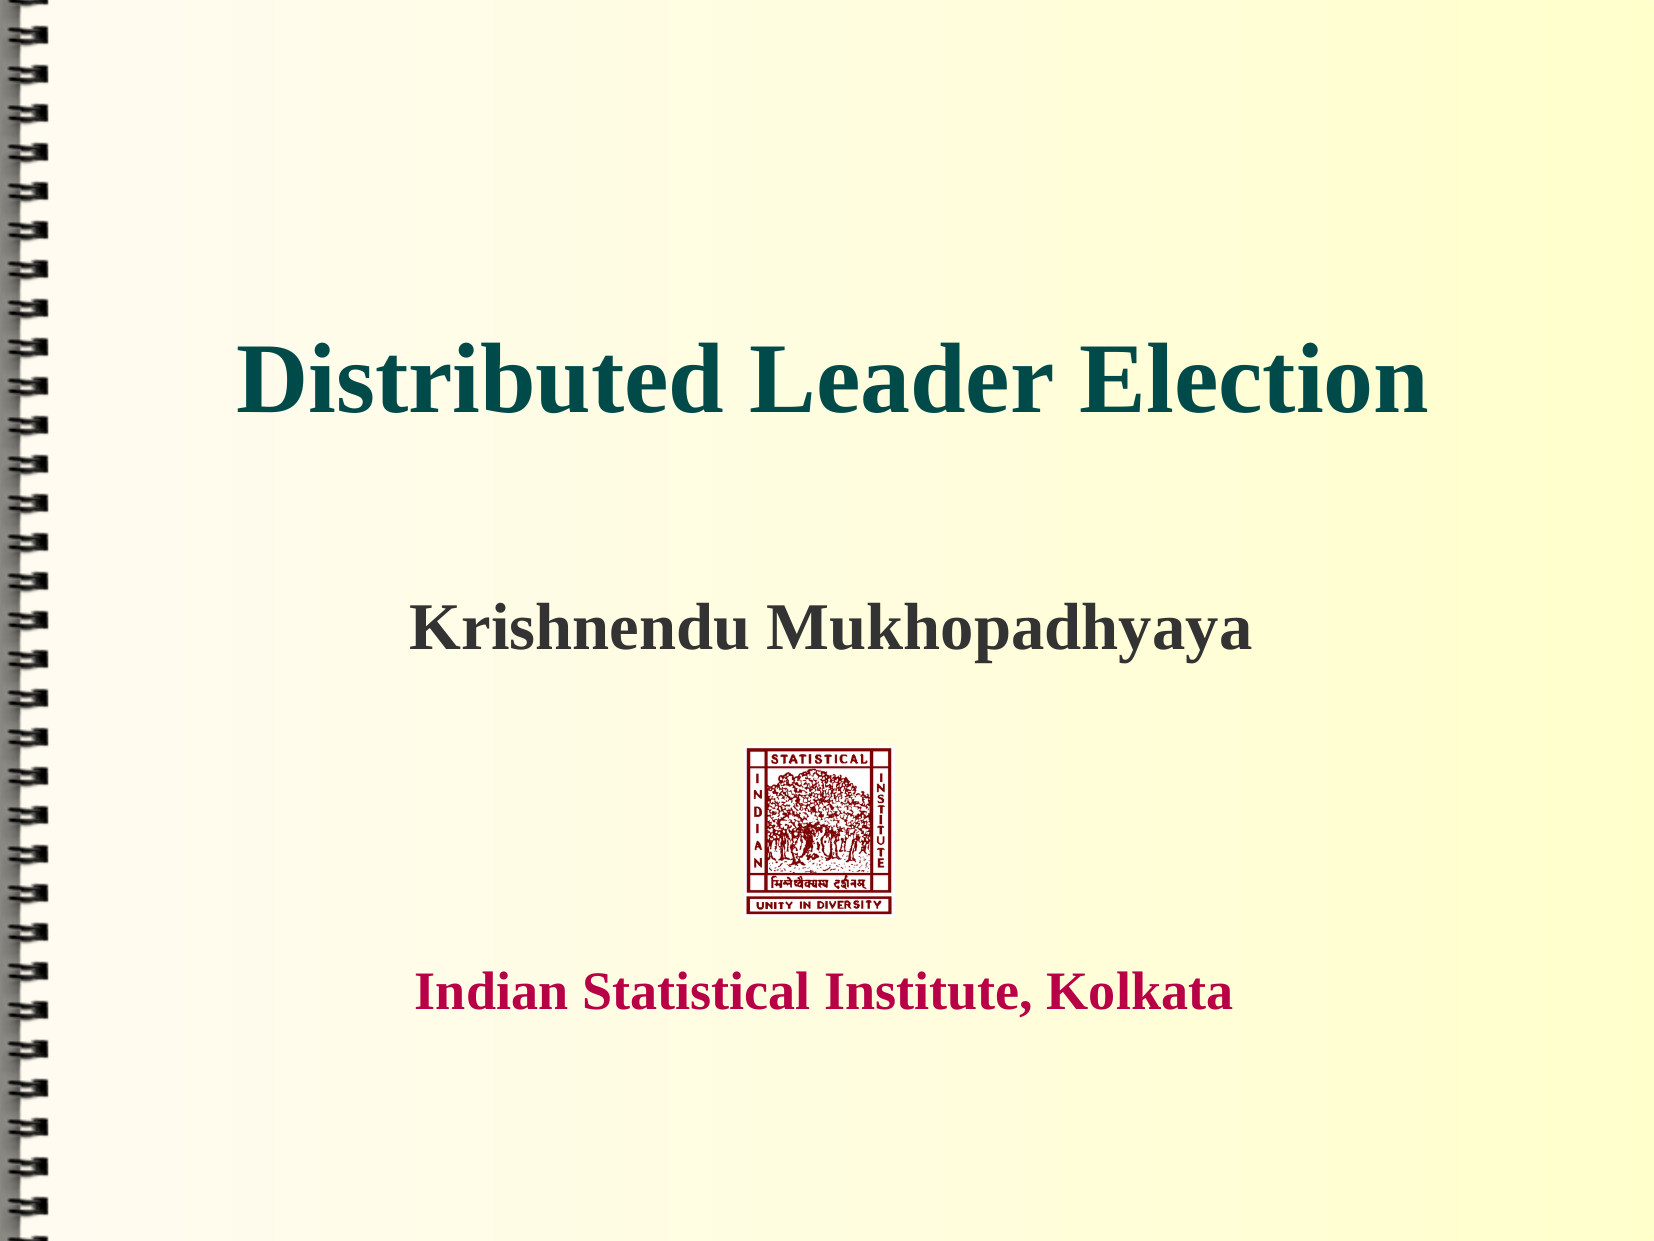

# Distributed Leader Election
Krishnendu Mukhopadhyaya
Indian Statistical Institute, Kolkata